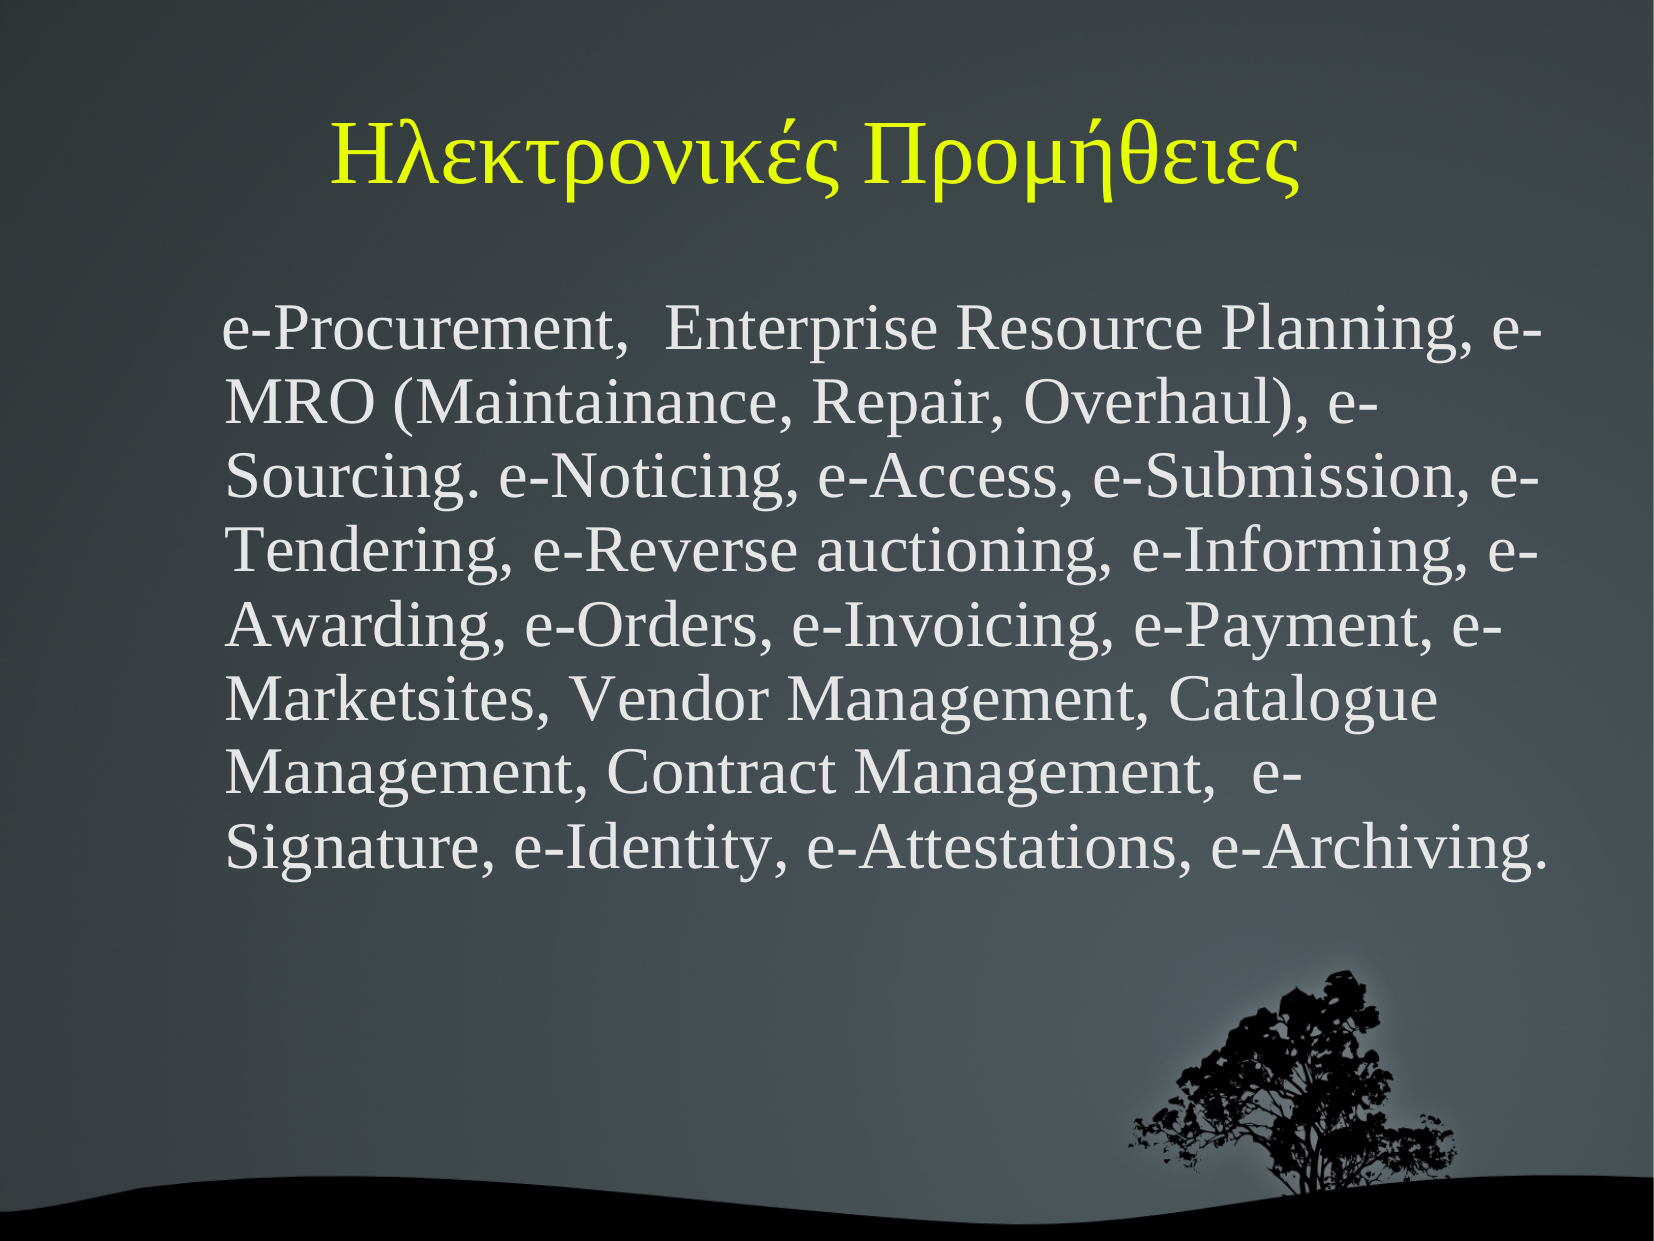

# Ηλεκτρονικές Προμήθειες
 e-Procurement, Enterprise Resource Planning, e-MRO (Maintainance, Repair, Overhaul), e-Sourcing. e-Noticing, e-Access, e-Submission, e-Tendering, e-Reverse auctioning, e-Informing, e-Awarding, e-Orders, e-Invoicing, e-Payment, e-Marketsites, Vendor Management, Catalogue Management, Contract Management, e-Signature, e-Identity, e-Attestations, e-Archiving.